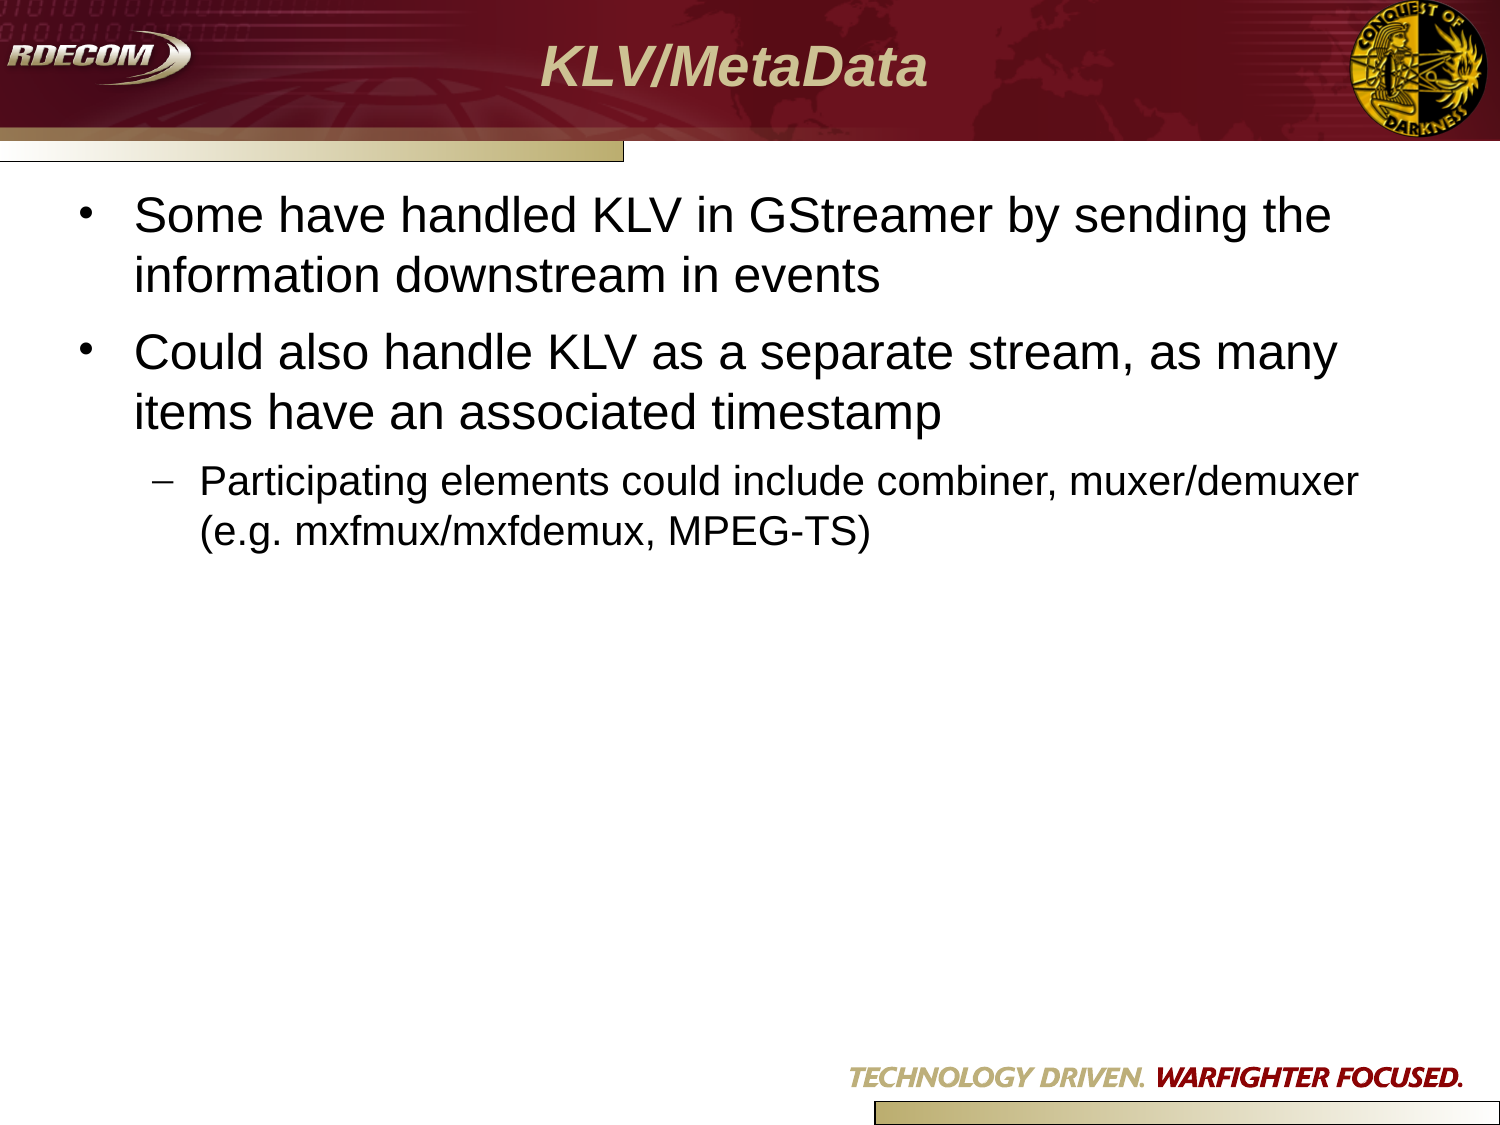

# KLV/MetaData
Some have handled KLV in GStreamer by sending the information downstream in events
Could also handle KLV as a separate stream, as many items have an associated timestamp
Participating elements could include combiner, muxer/demuxer (e.g. mxfmux/mxfdemux, MPEG-TS)